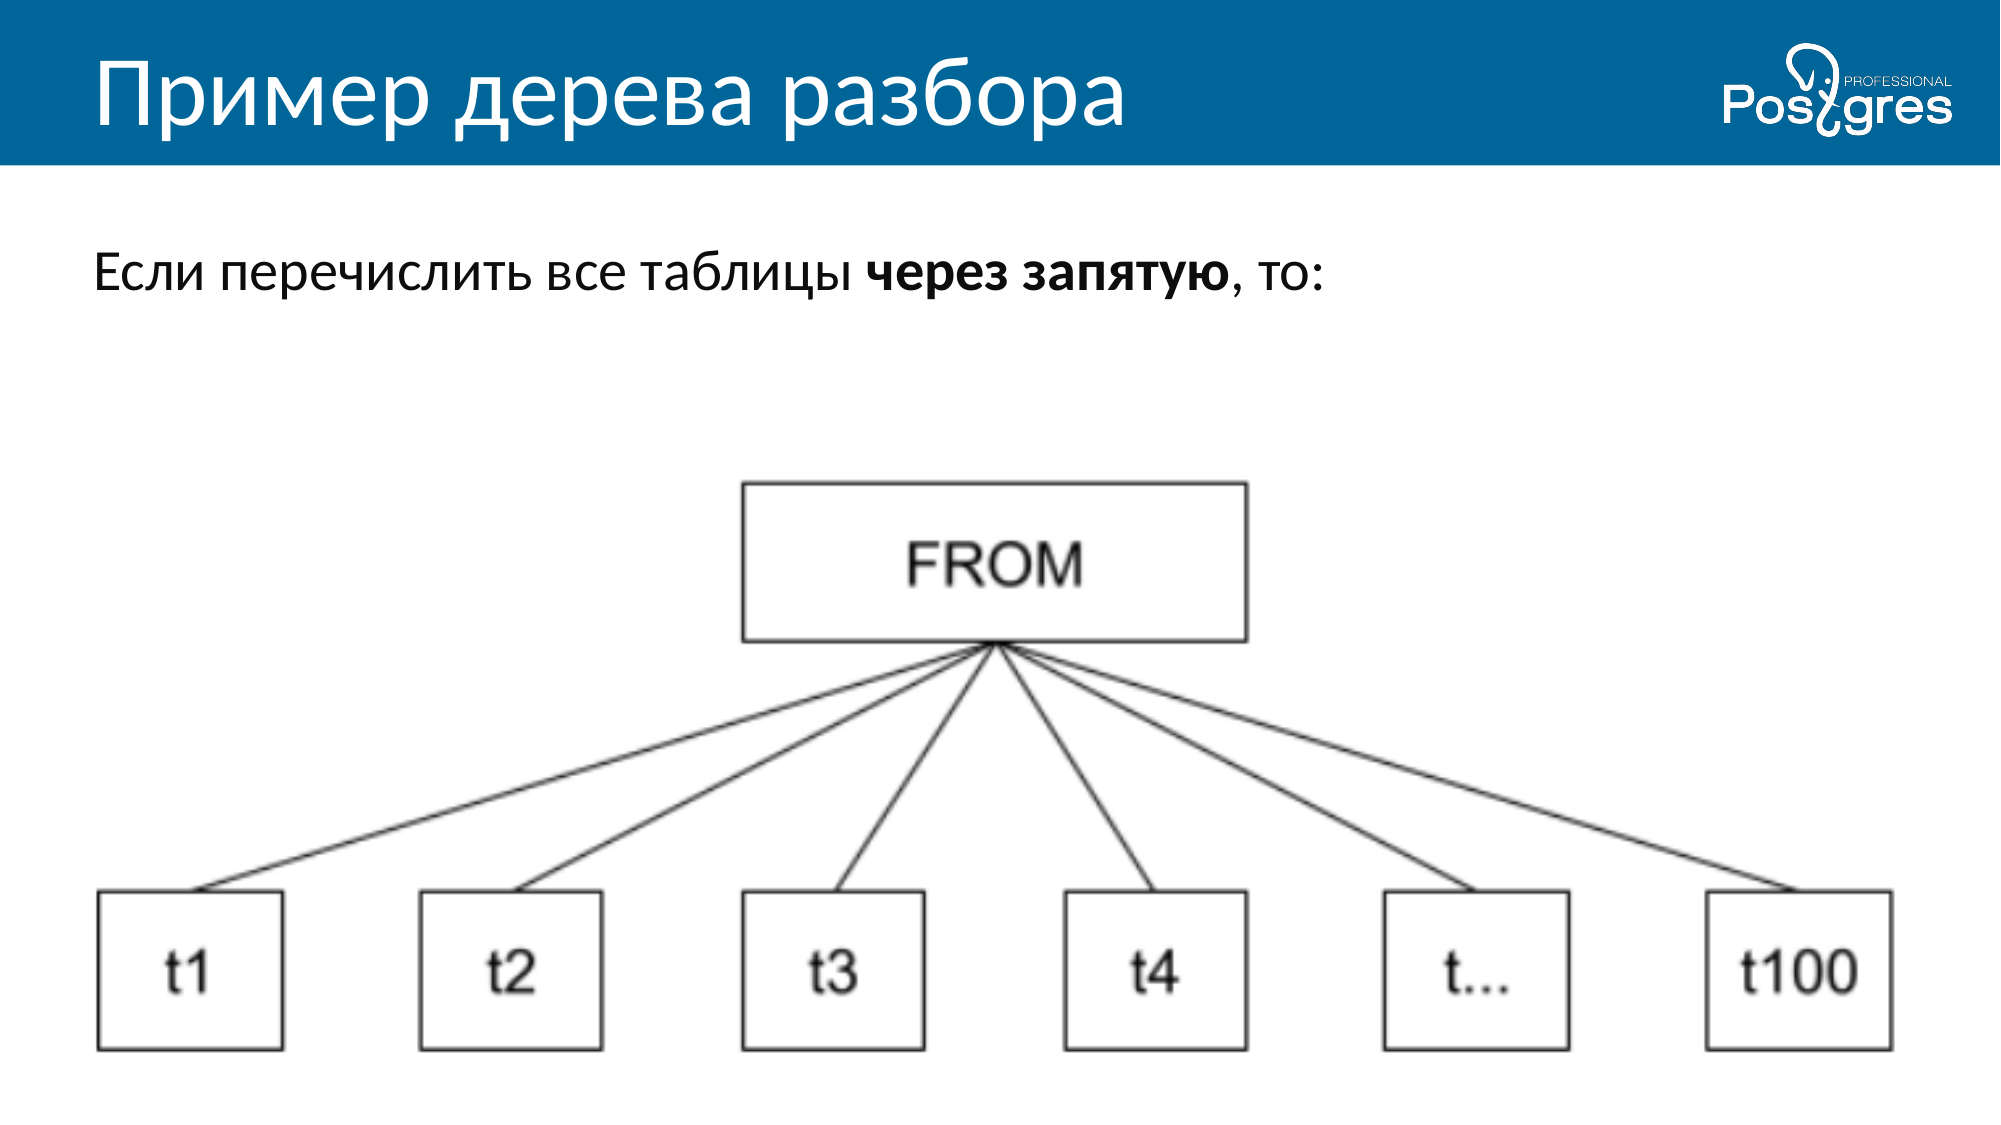

# Пример дерева разбора
Если перечислить все таблицы через запятую, то: